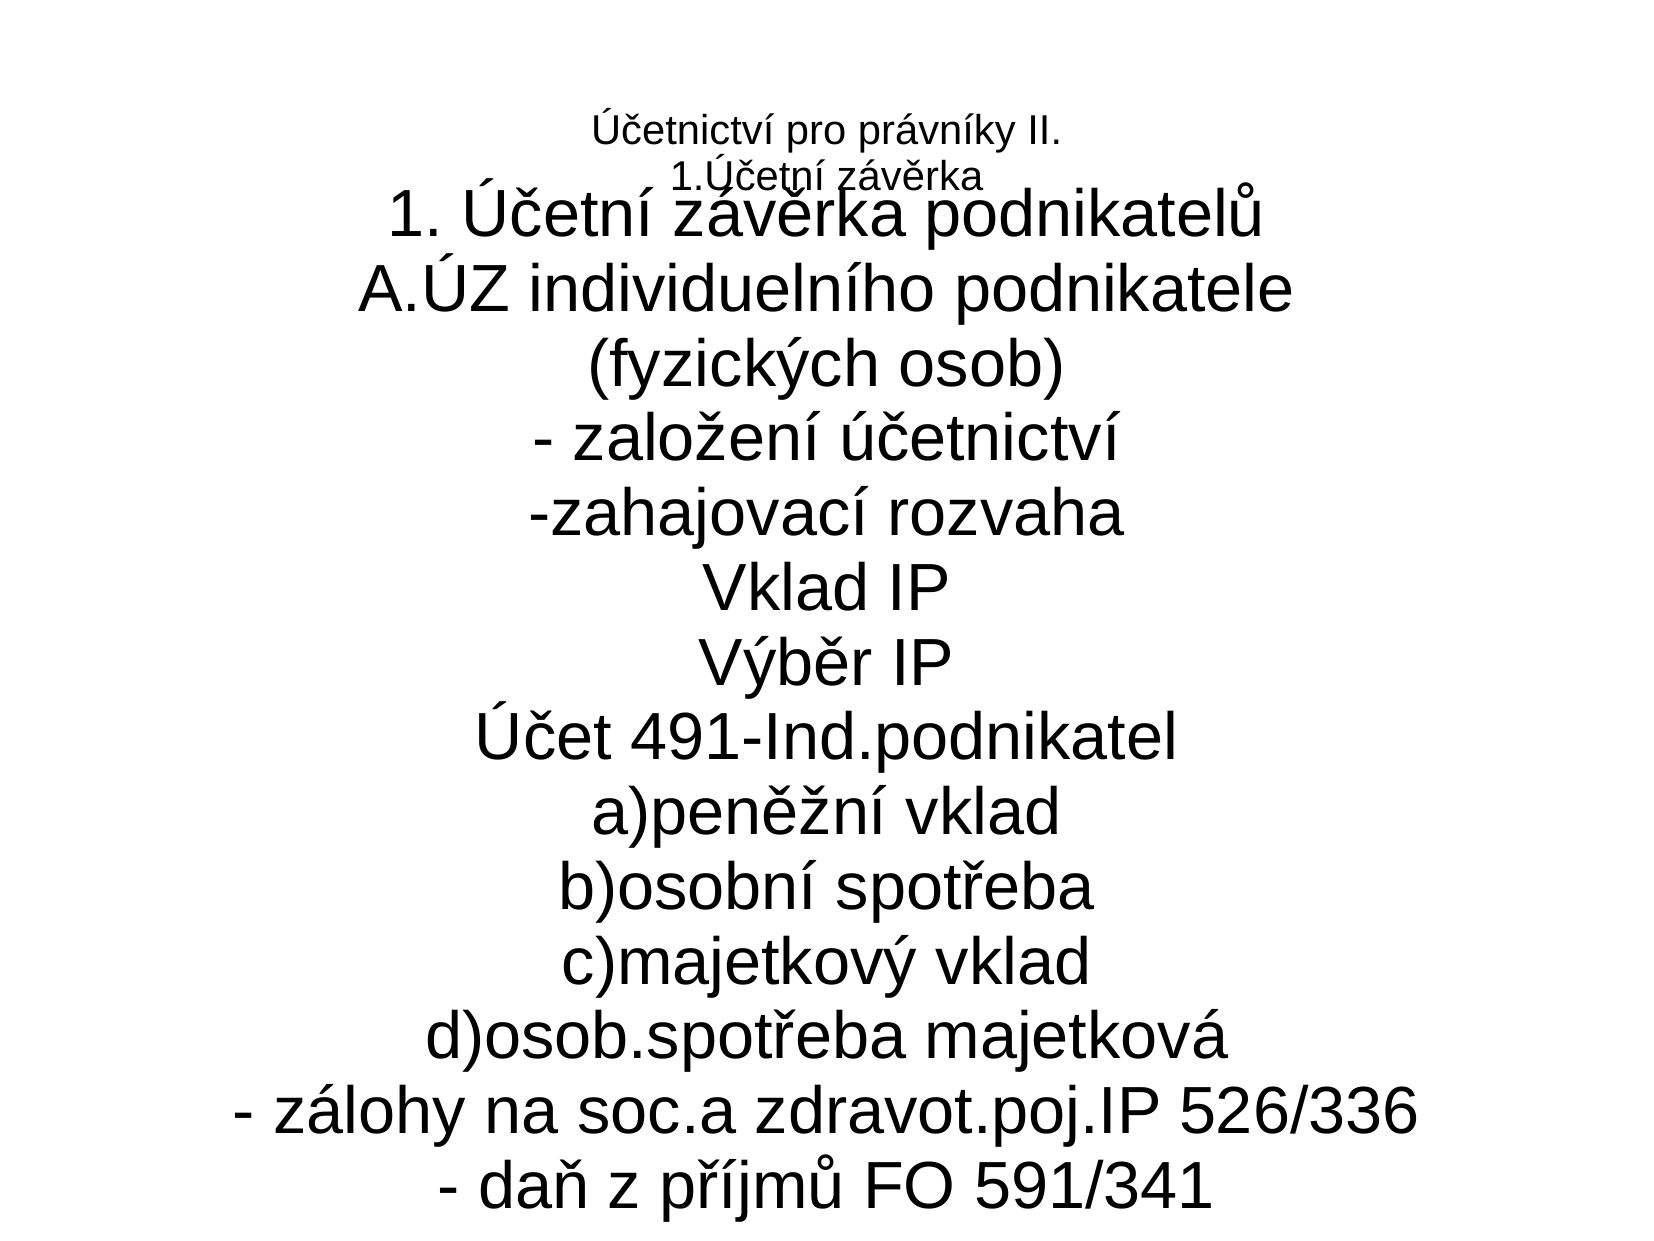

# Účetnictví pro právníky II. 1.Účetní závěrka
1. Účetní závěrka podnikatelů
A.ÚZ individuelního podnikatele
(fyzických osob)
- založení účetnictví
-zahajovací rozvaha
Vklad IP
Výběr IP
Účet 491-Ind.podnikatel
a)peněžní vklad
b)osobní spotřeba
c)majetkový vklad
d)osob.spotřeba majetková
- zálohy na soc.a zdravot.poj.IP 526/336
- daň z příjmů FO 591/341